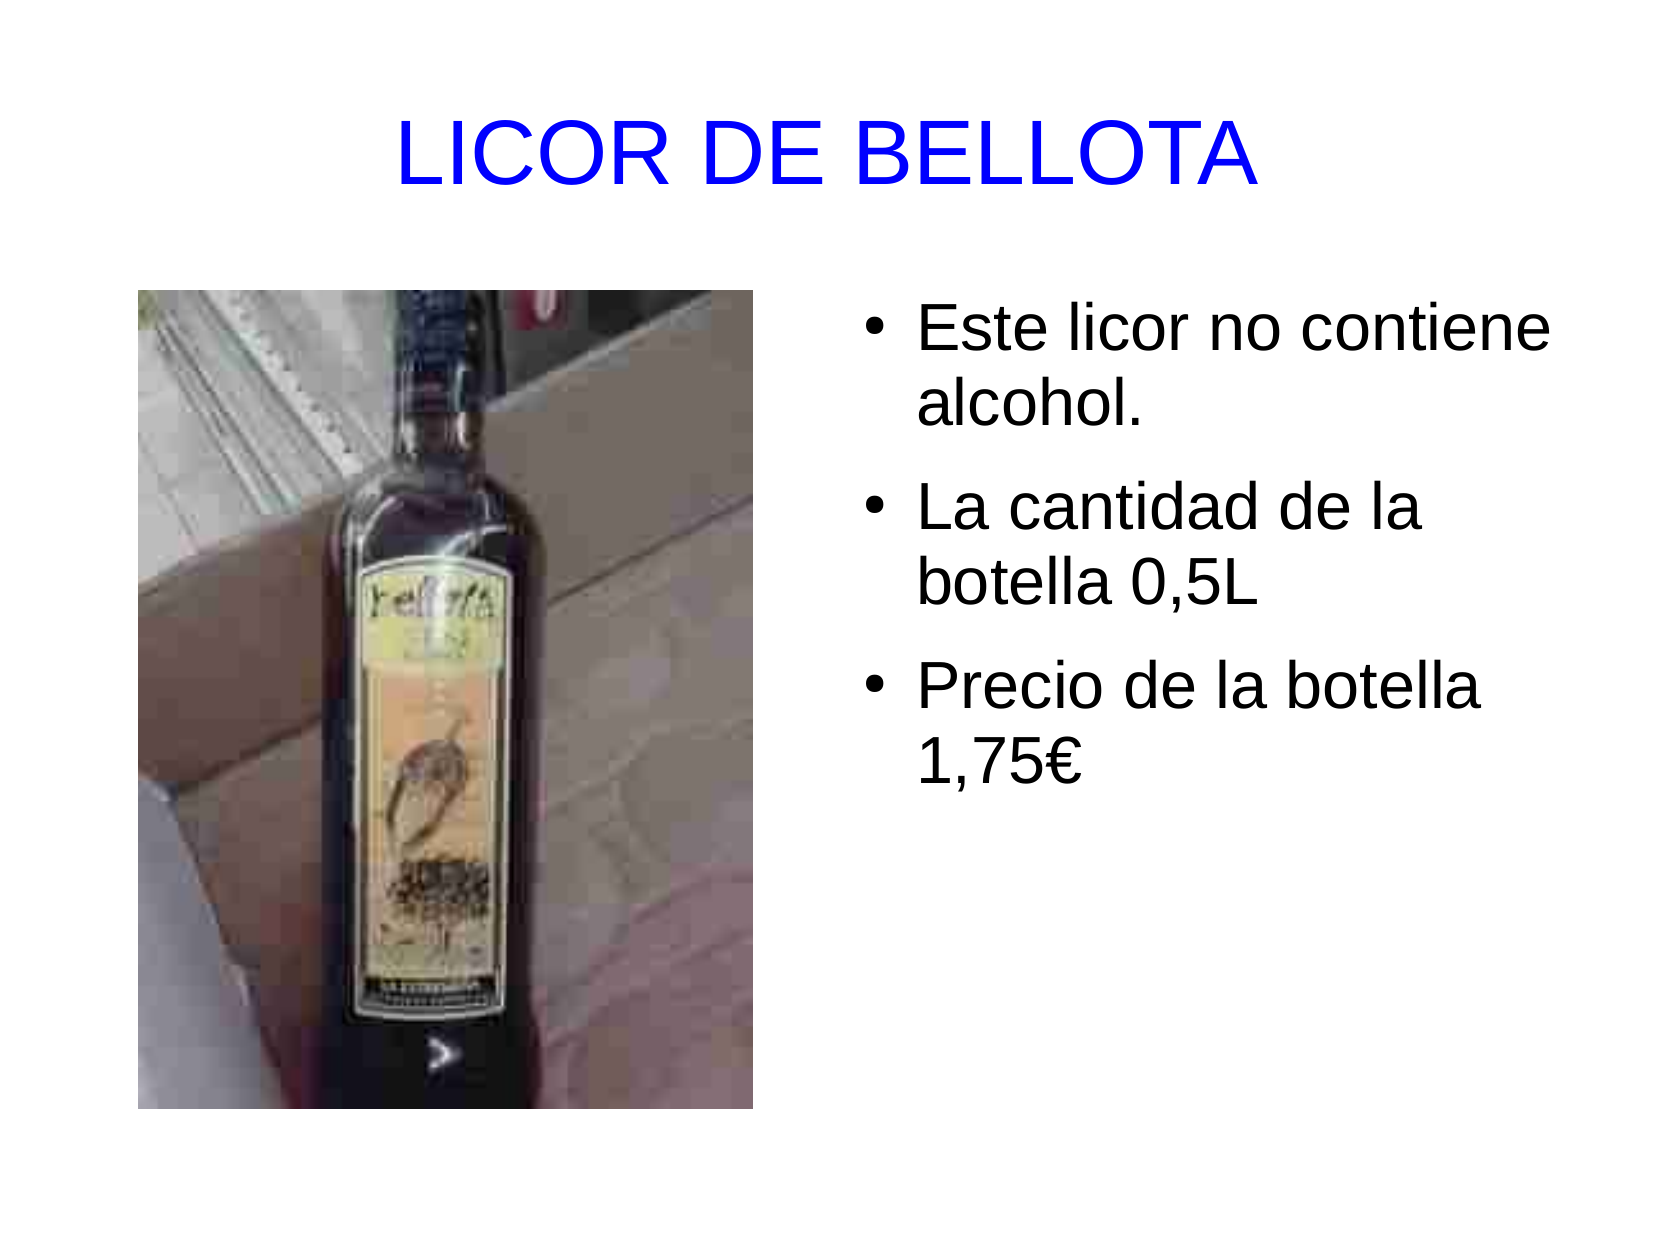

# LICOR DE BELLOTA
Este licor no contiene alcohol.
La cantidad de la botella 0,5L
Precio de la botella 1,75€